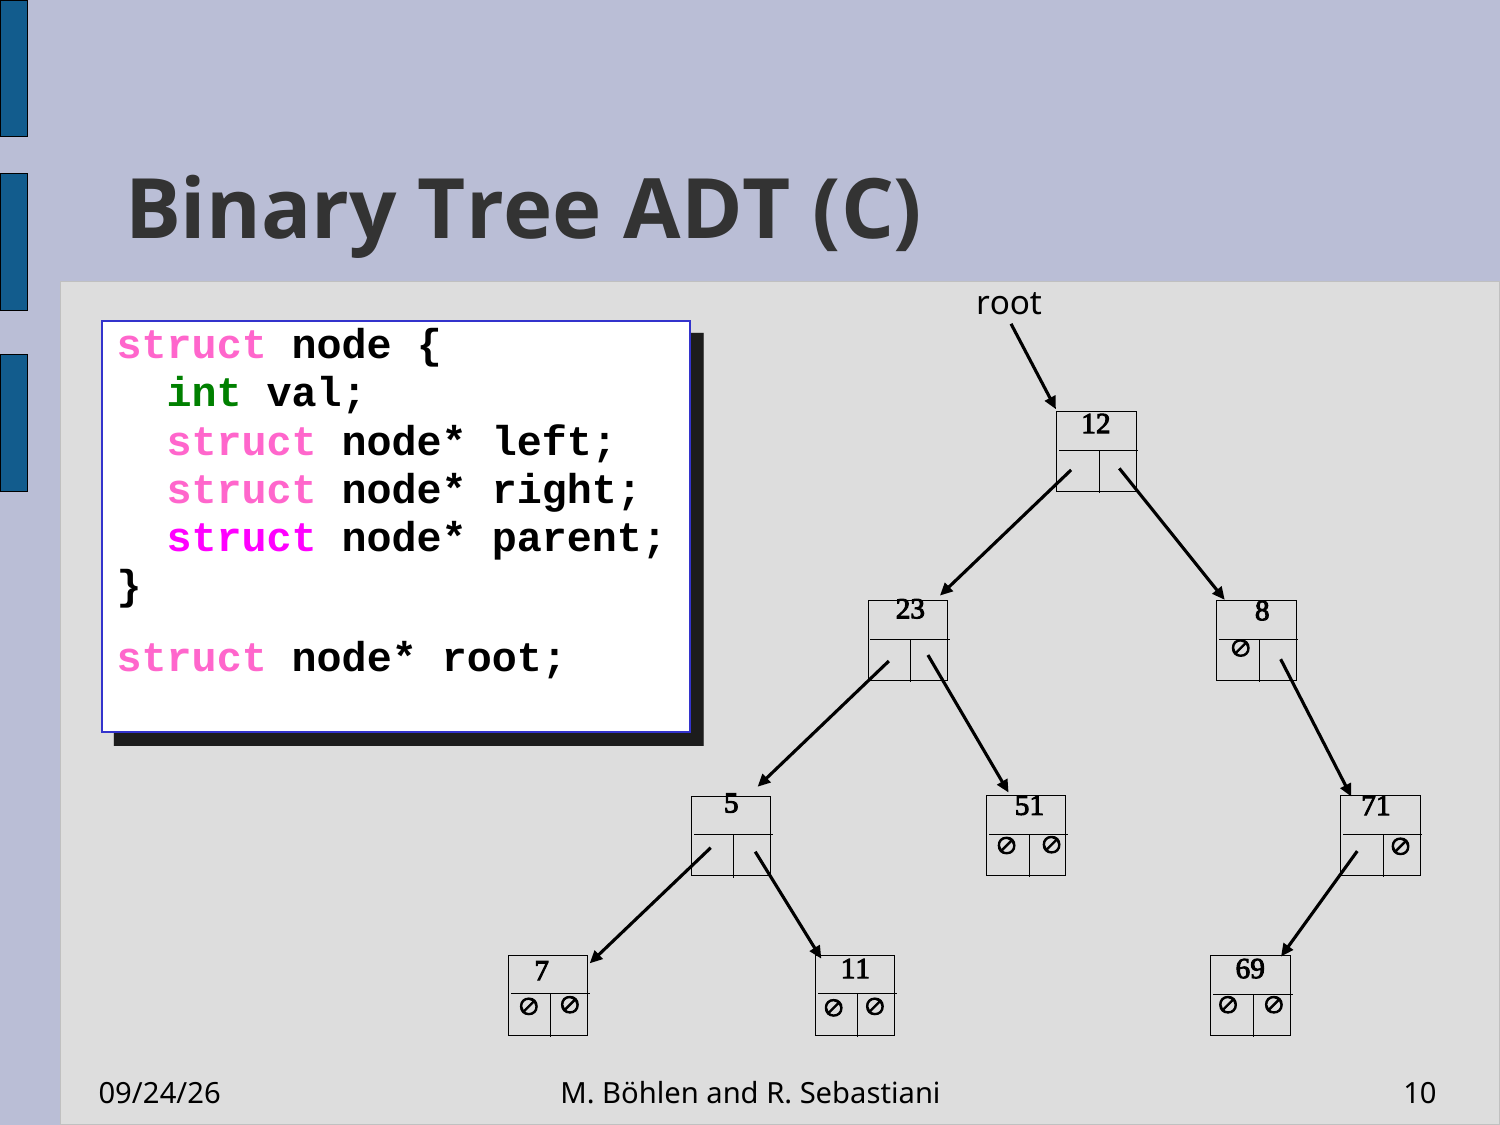

# Binary Tree ADT (C)
root
struct node {
 int val;
 struct node* left;
 struct node* right;
 struct node* parent;
}
struct node* root;



















M. Böhlen and R. Sebastiani
10